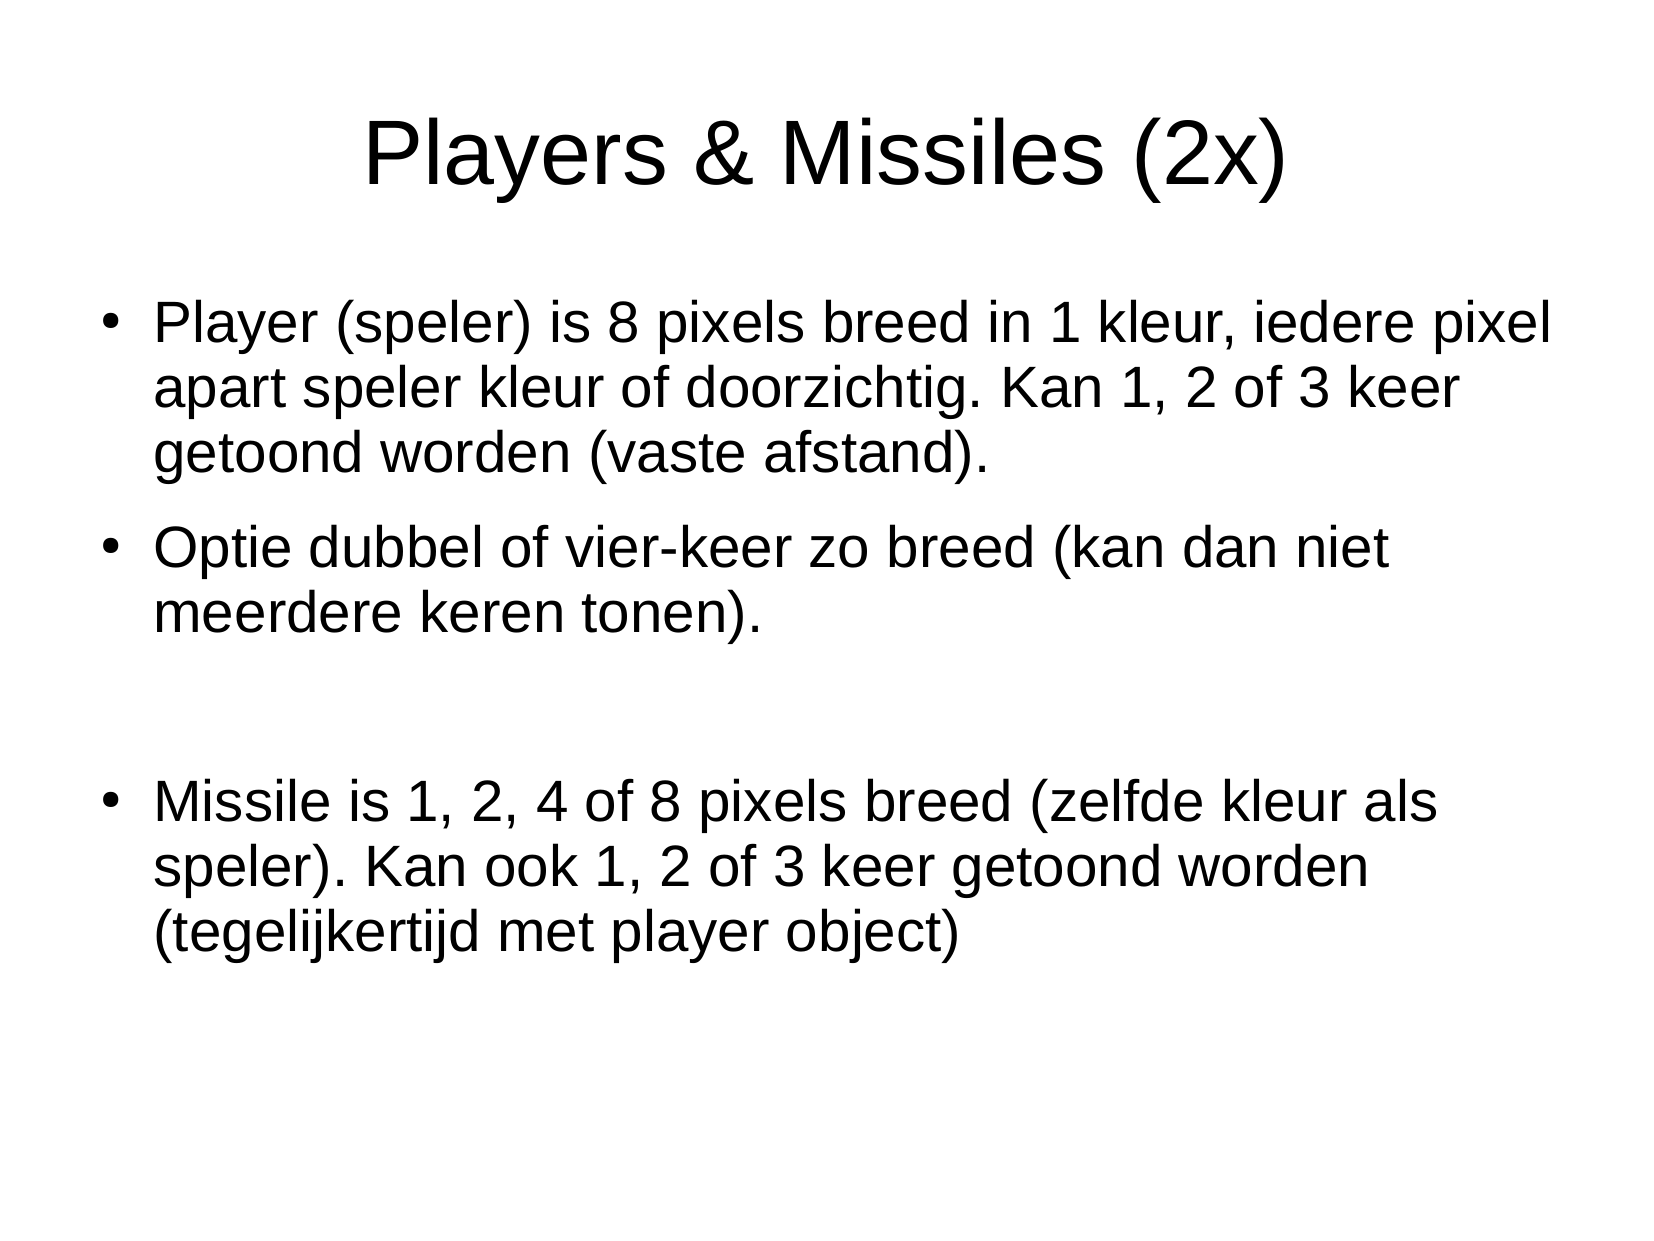

# Players & Missiles (2x)
Player (speler) is 8 pixels breed in 1 kleur, iedere pixel apart speler kleur of doorzichtig. Kan 1, 2 of 3 keer getoond worden (vaste afstand).
Optie dubbel of vier-keer zo breed (kan dan niet meerdere keren tonen).
Missile is 1, 2, 4 of 8 pixels breed (zelfde kleur als speler). Kan ook 1, 2 of 3 keer getoond worden (tegelijkertijd met player object)